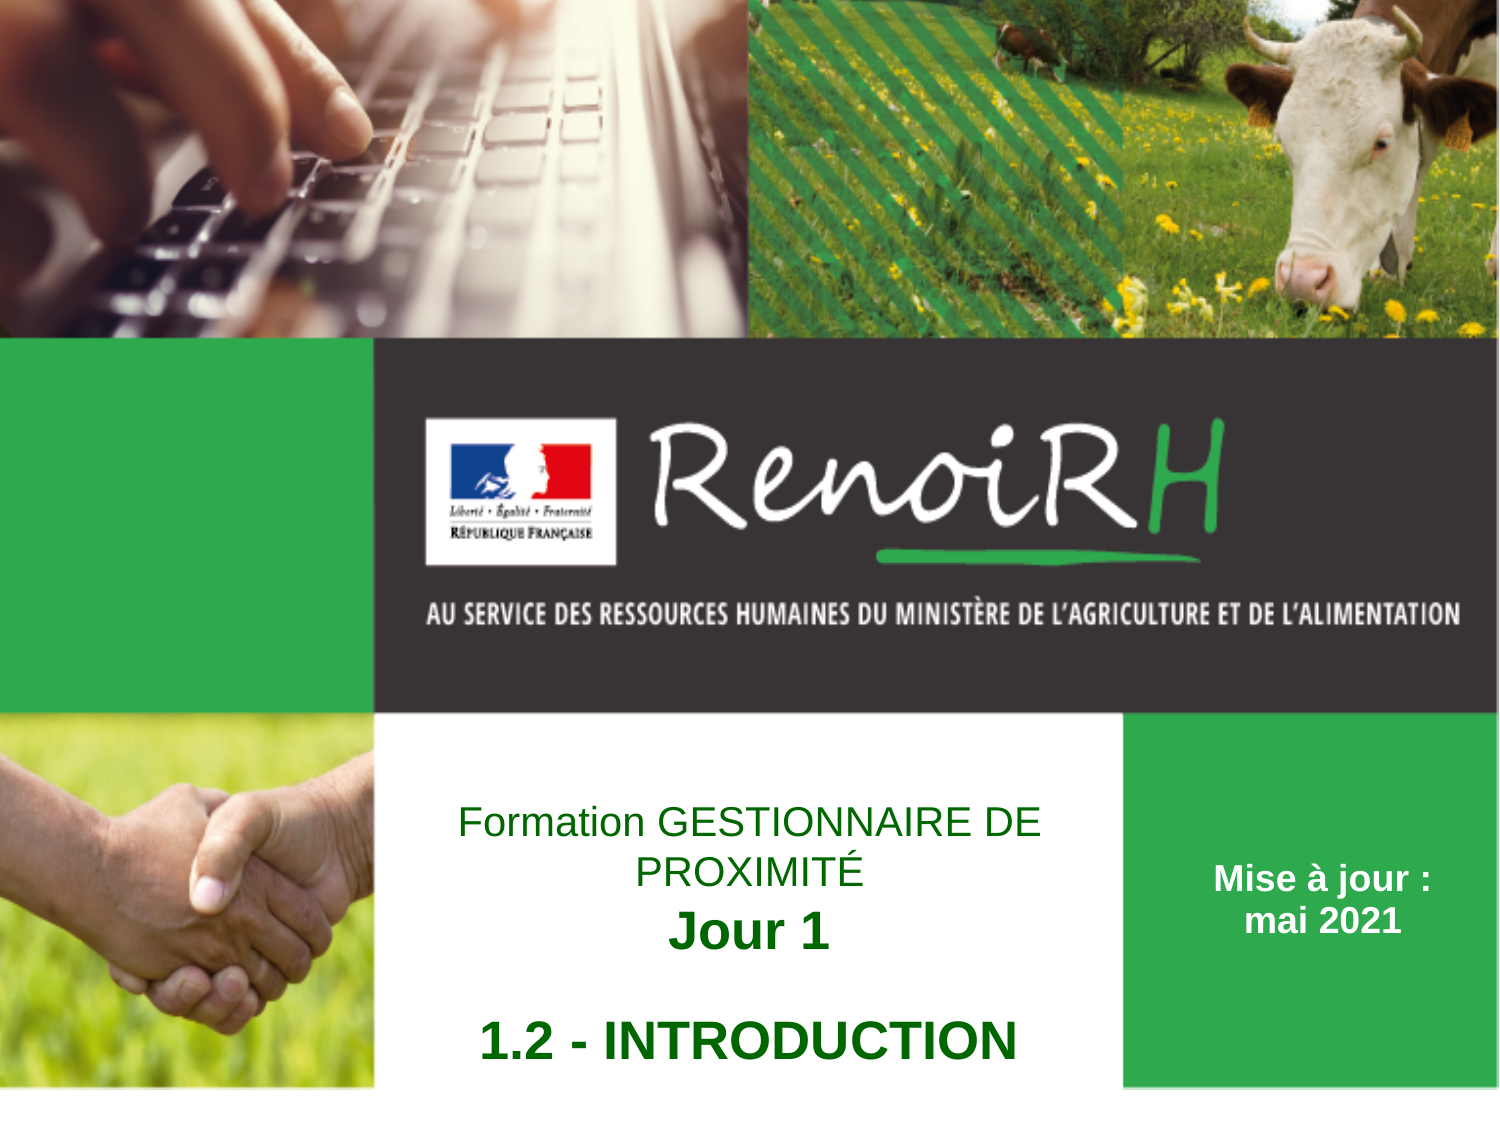

Formation GESTIONNAIRE DE PROXIMITÉ
Jour 1
1.2 - INTRODUCTION
Mise à jour : mai 2021